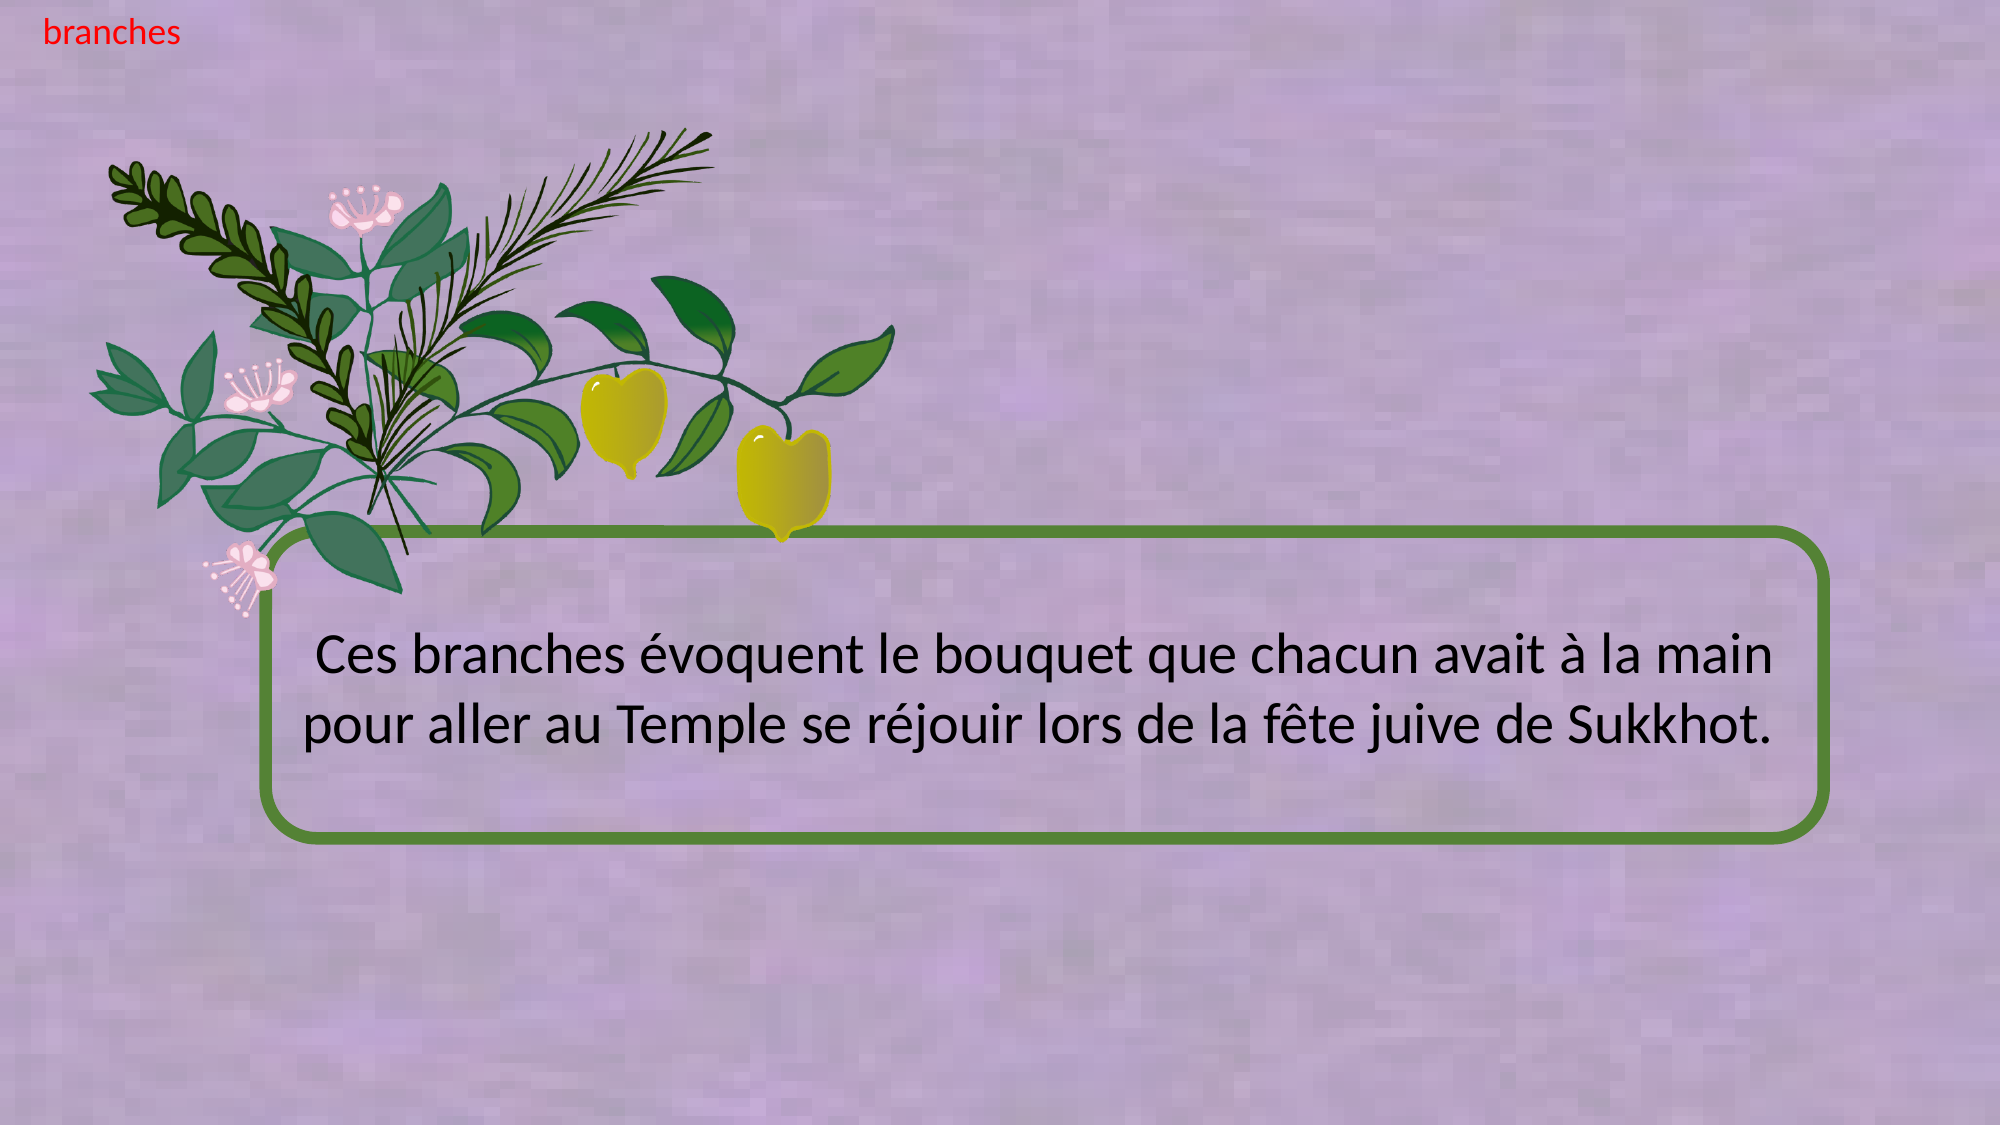

branches
Ces branches évoquent le bouquet que chacun avait à la main pour aller au Temple se réjouir lors de la fête juive de Sukkhot.